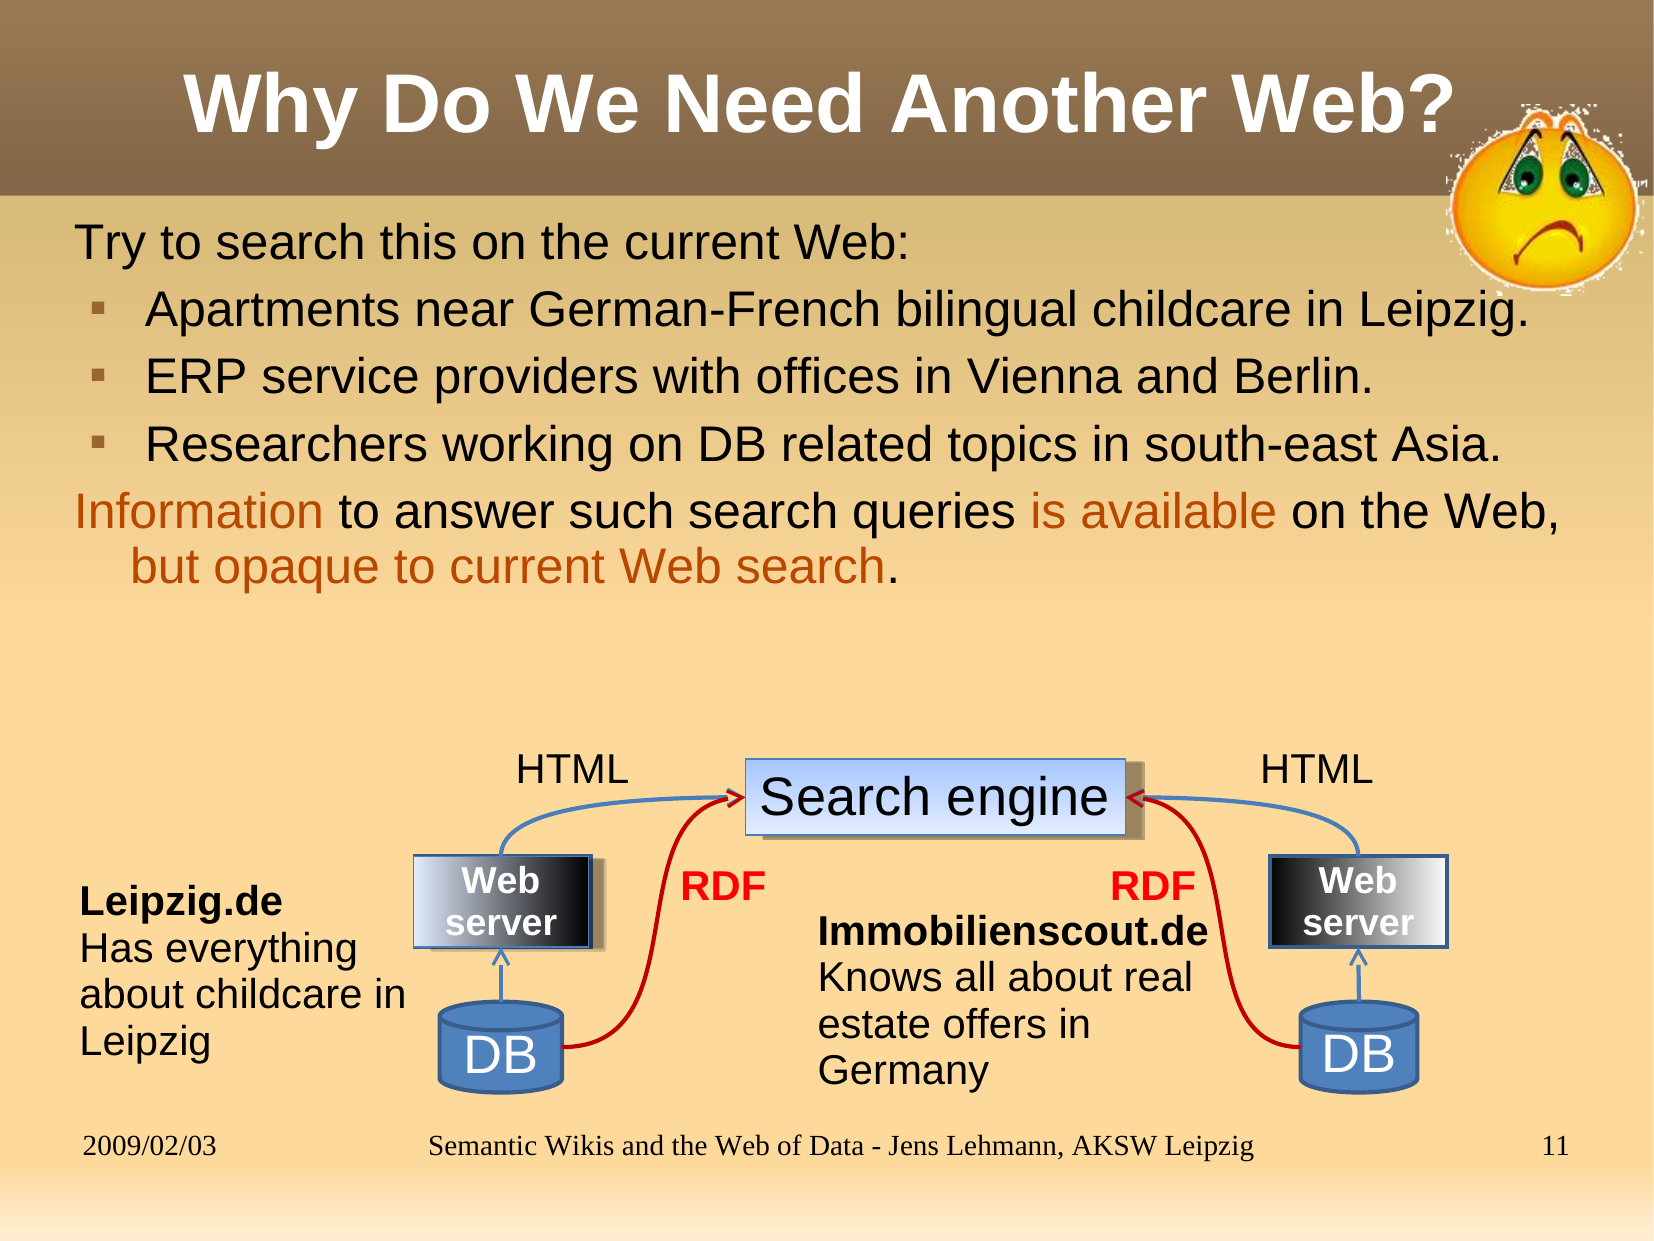

# Why Do We Need Another Web?
Try to search this on the current Web:
Apartments near German-French bilingual childcare in Leipzig.
ERP service providers with offices in Vienna and Berlin.
Researchers working on DB related topics in south-east Asia.
Information to answer such search queries is available on the Web, but opaque to current Web search.
HTML
HTML
Search engine
RDF
RDF
Web server
Web server
Web server
Web server
Leipzig.de
Has everything about childcare in Leipzig
Immobilienscout.de
Knows all about real estate offers in Germany
DB
DB
2009/02/03
Semantic Wikis and the Web of Data - Jens Lehmann, AKSW Leipzig
11